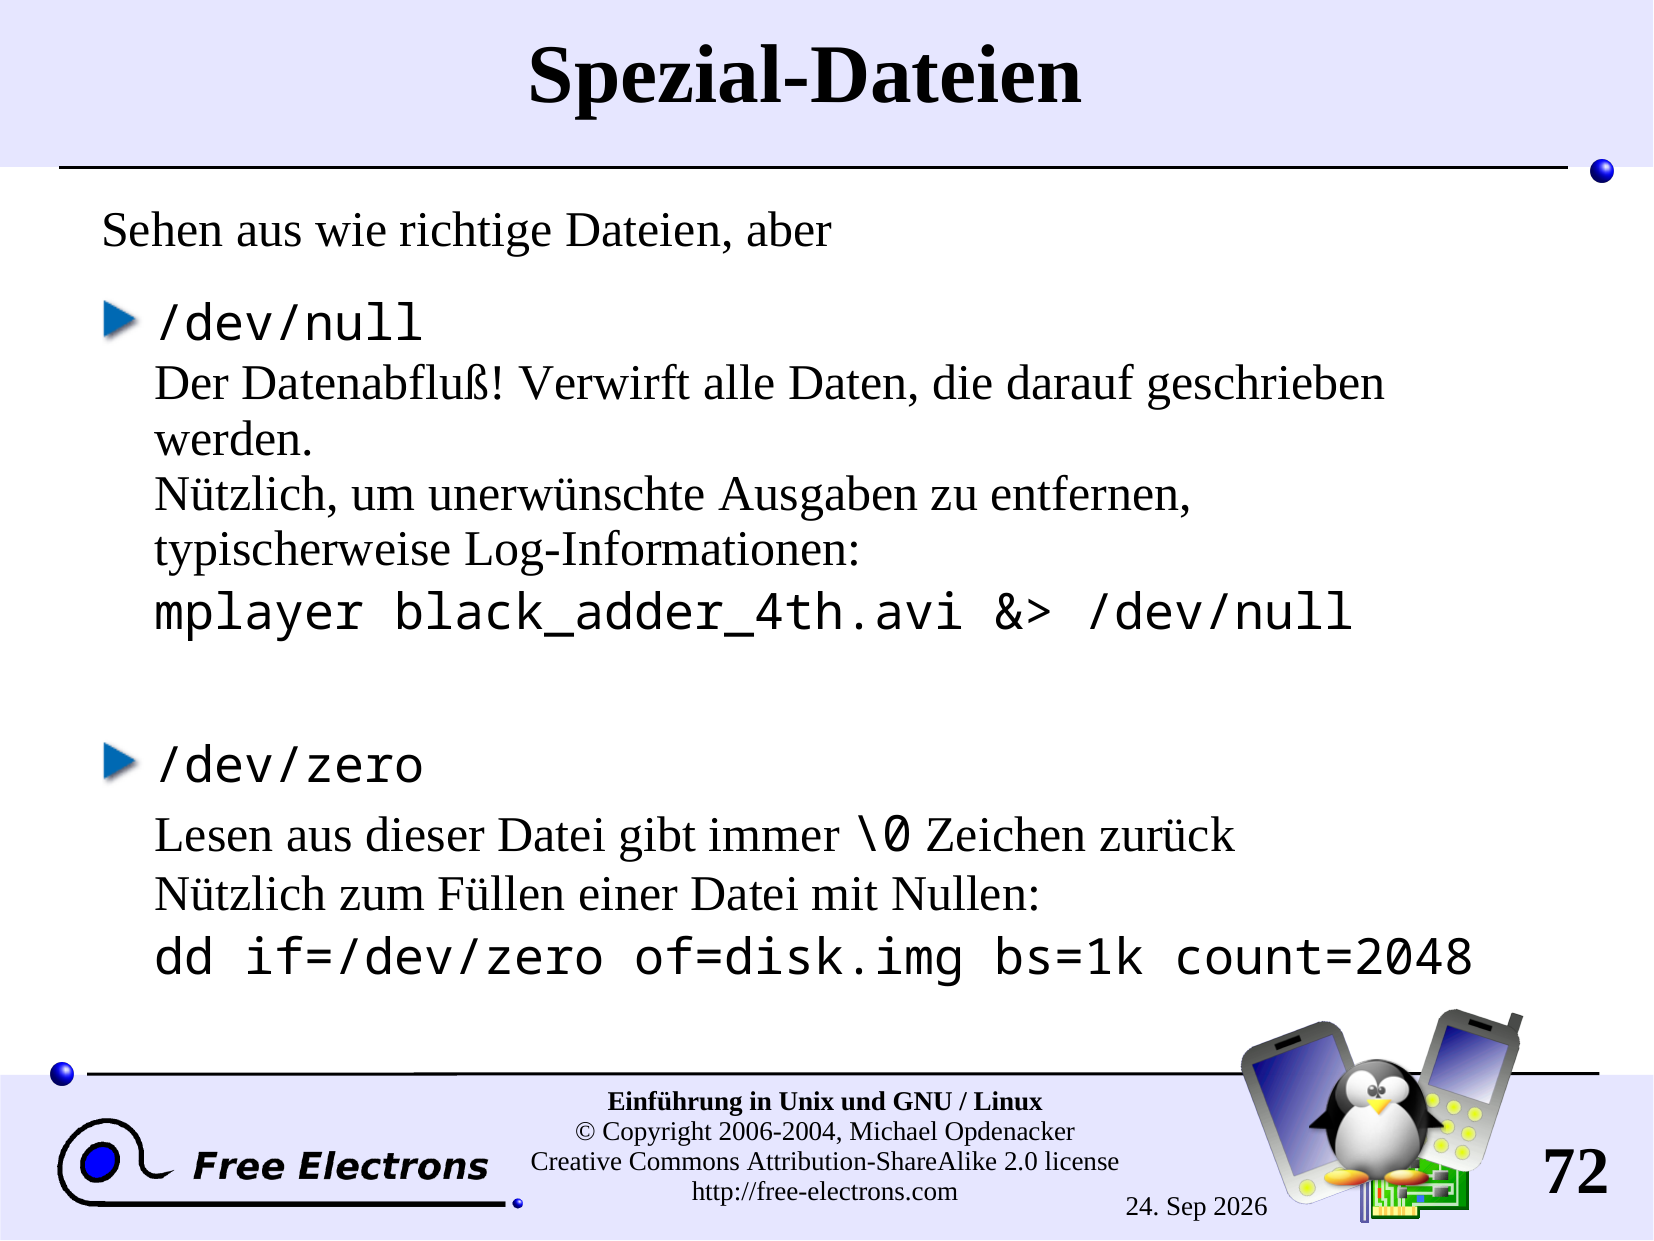

# Spezial-Dateien
Sehen aus wie richtige Dateien, aber
/dev/null
Der Datenabfluß! Verwirft alle Daten, die darauf geschrieben werden.
Nützlich, um unerwünschte Ausgaben zu entfernen, typischerweise Log-Informationen:
mplayer black_adder_4th.avi &> /dev/null
/dev/zero
Lesen aus dieser Datei gibt immer \0 Zeichen zurück
Nützlich zum Füllen einer Datei mit Nullen:
dd if=/dev/zero of=disk.img bs=1k count=2048